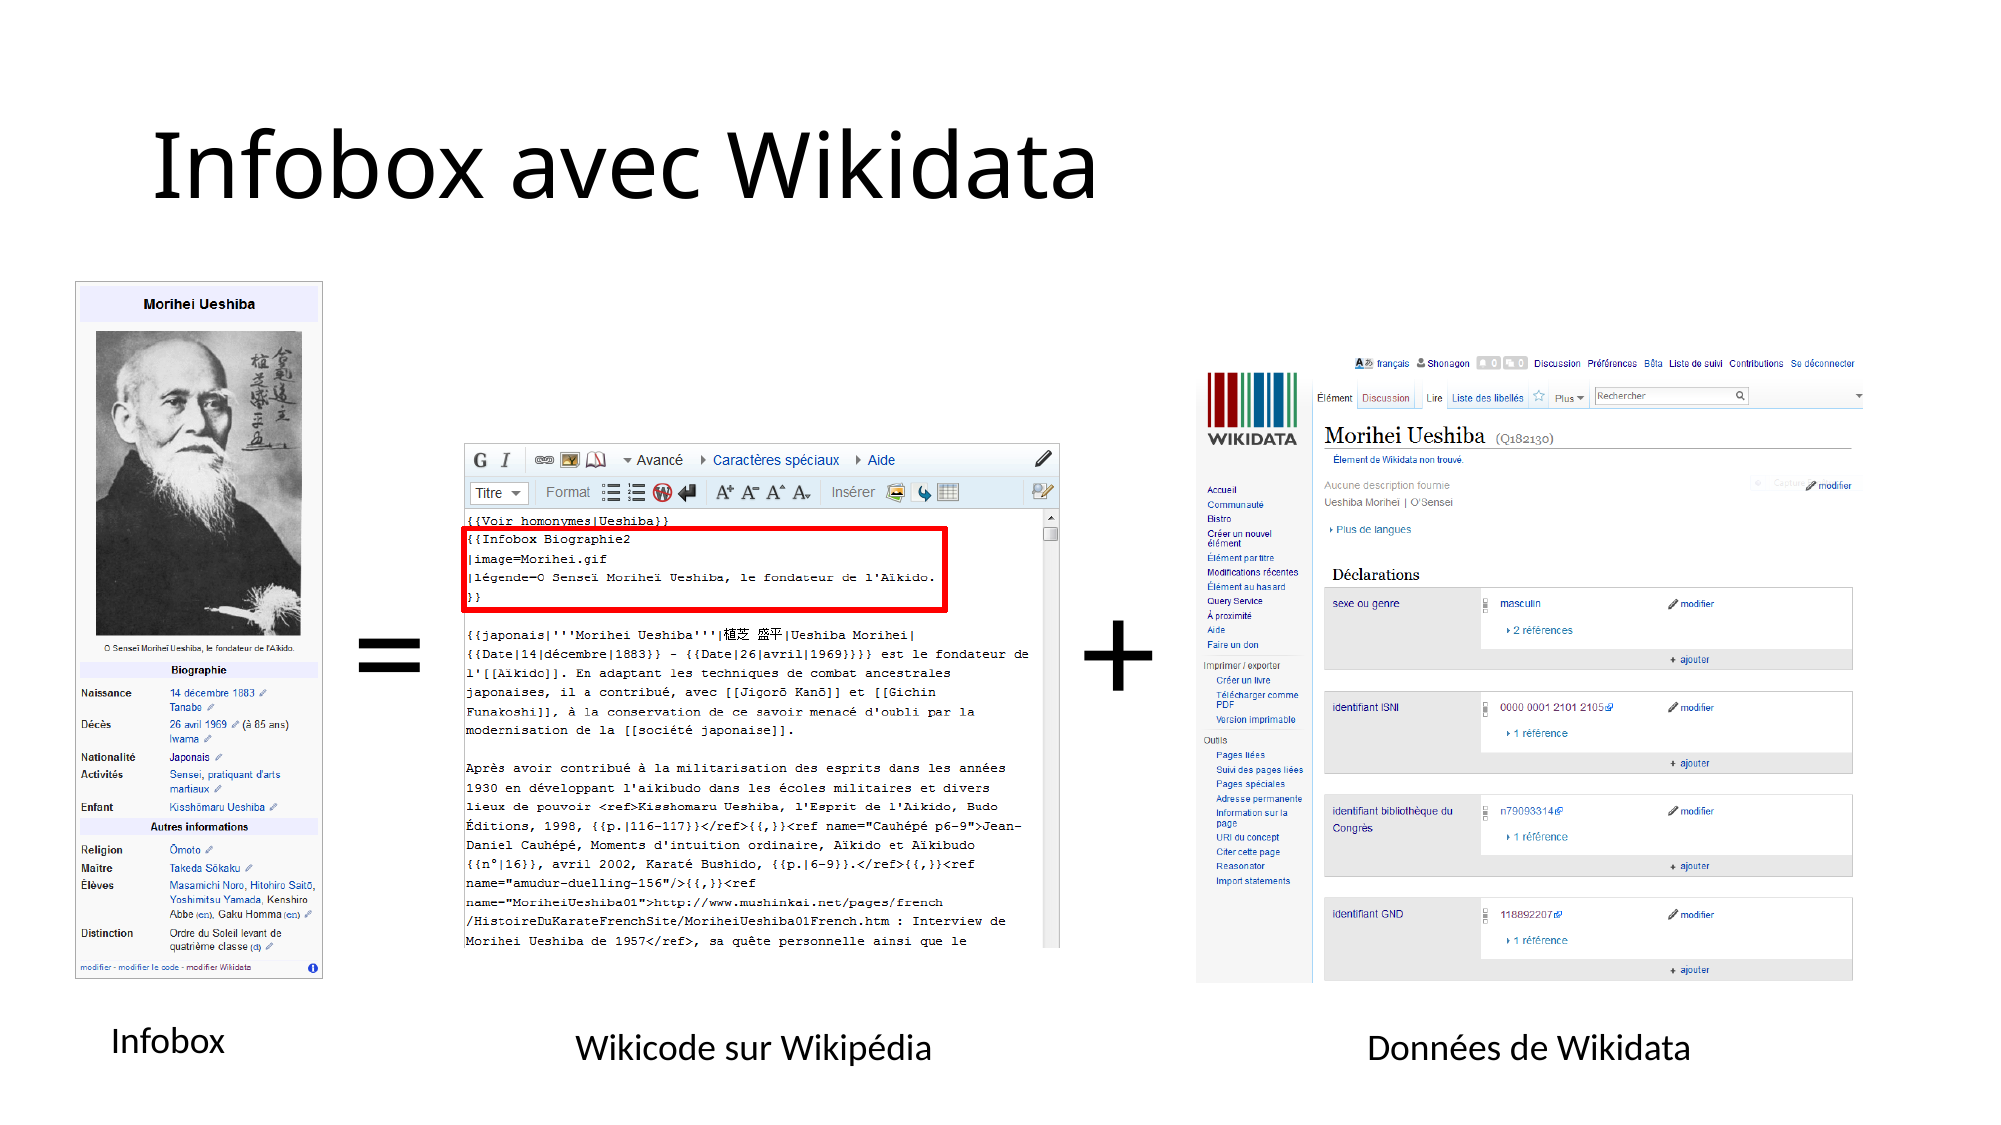

# Infobox avec Wikidata
=
+
Infobox
Wikicode sur Wikipédia
Données de Wikidata